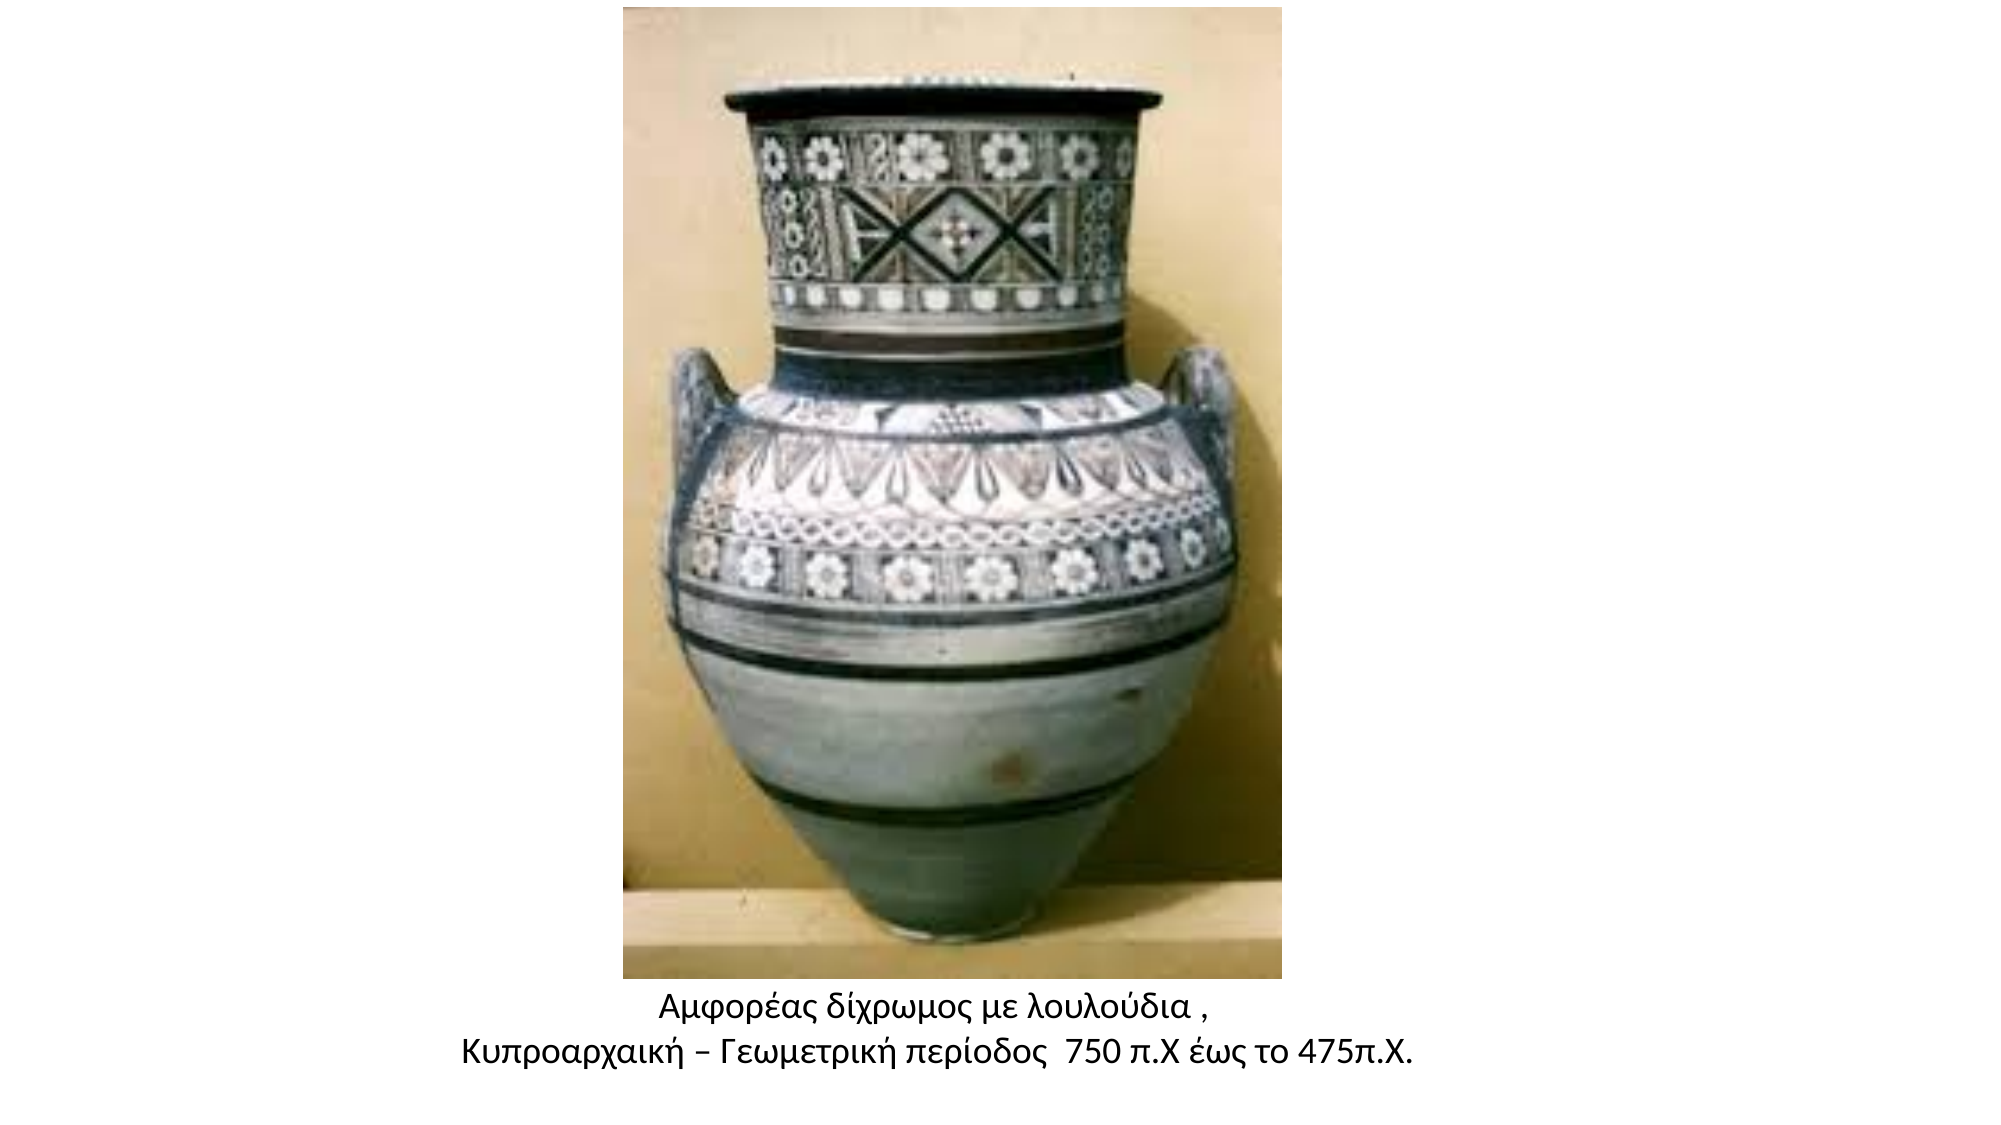

Αμφορέας δίχρωμος με λουλούδια ,
Κυπροαρχαική – Γεωμετρική περίοδος  750 π.Χ έως το 475π.Χ.